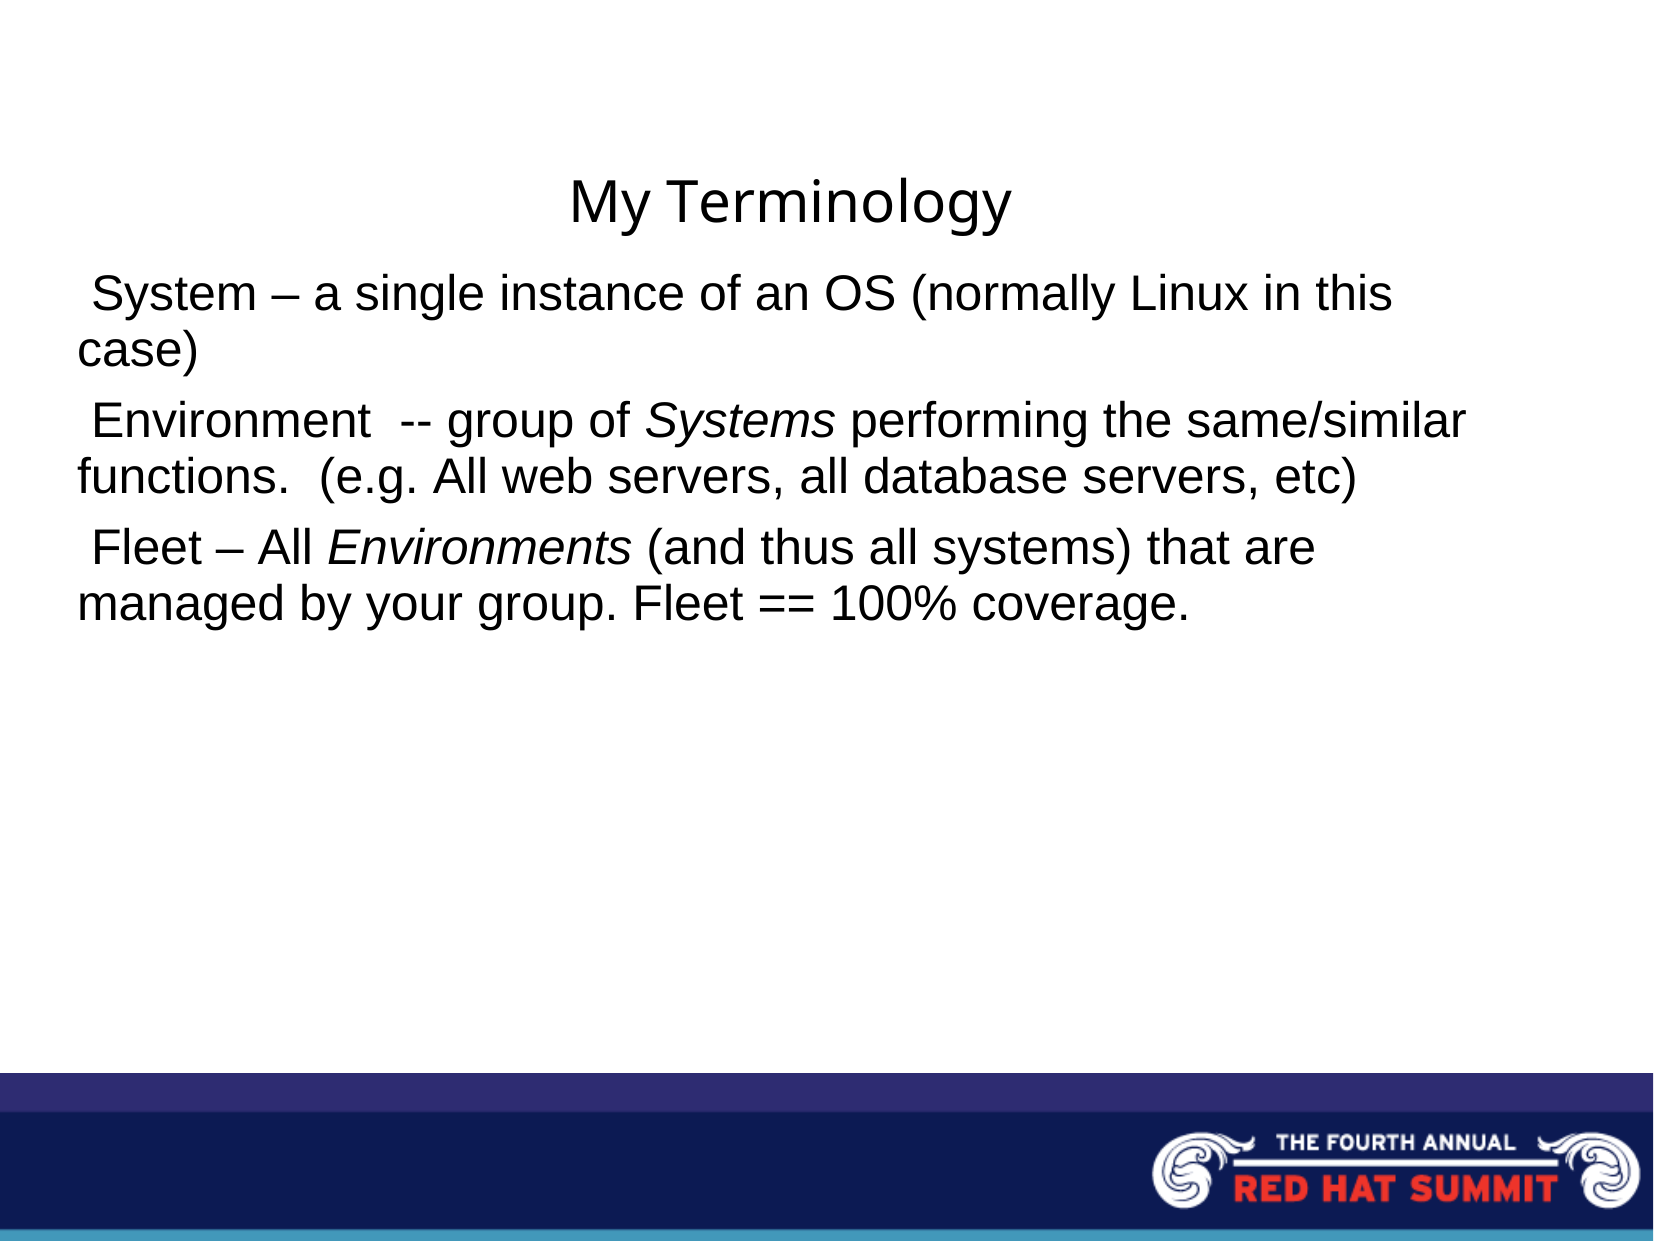

# My Terminology
 System – a single instance of an OS (normally Linux in this case)
 Environment -- group of Systems performing the same/similar functions. (e.g. All web servers, all database servers, etc)
 Fleet – All Environments (and thus all systems) that are managed by your group. Fleet == 100% coverage.